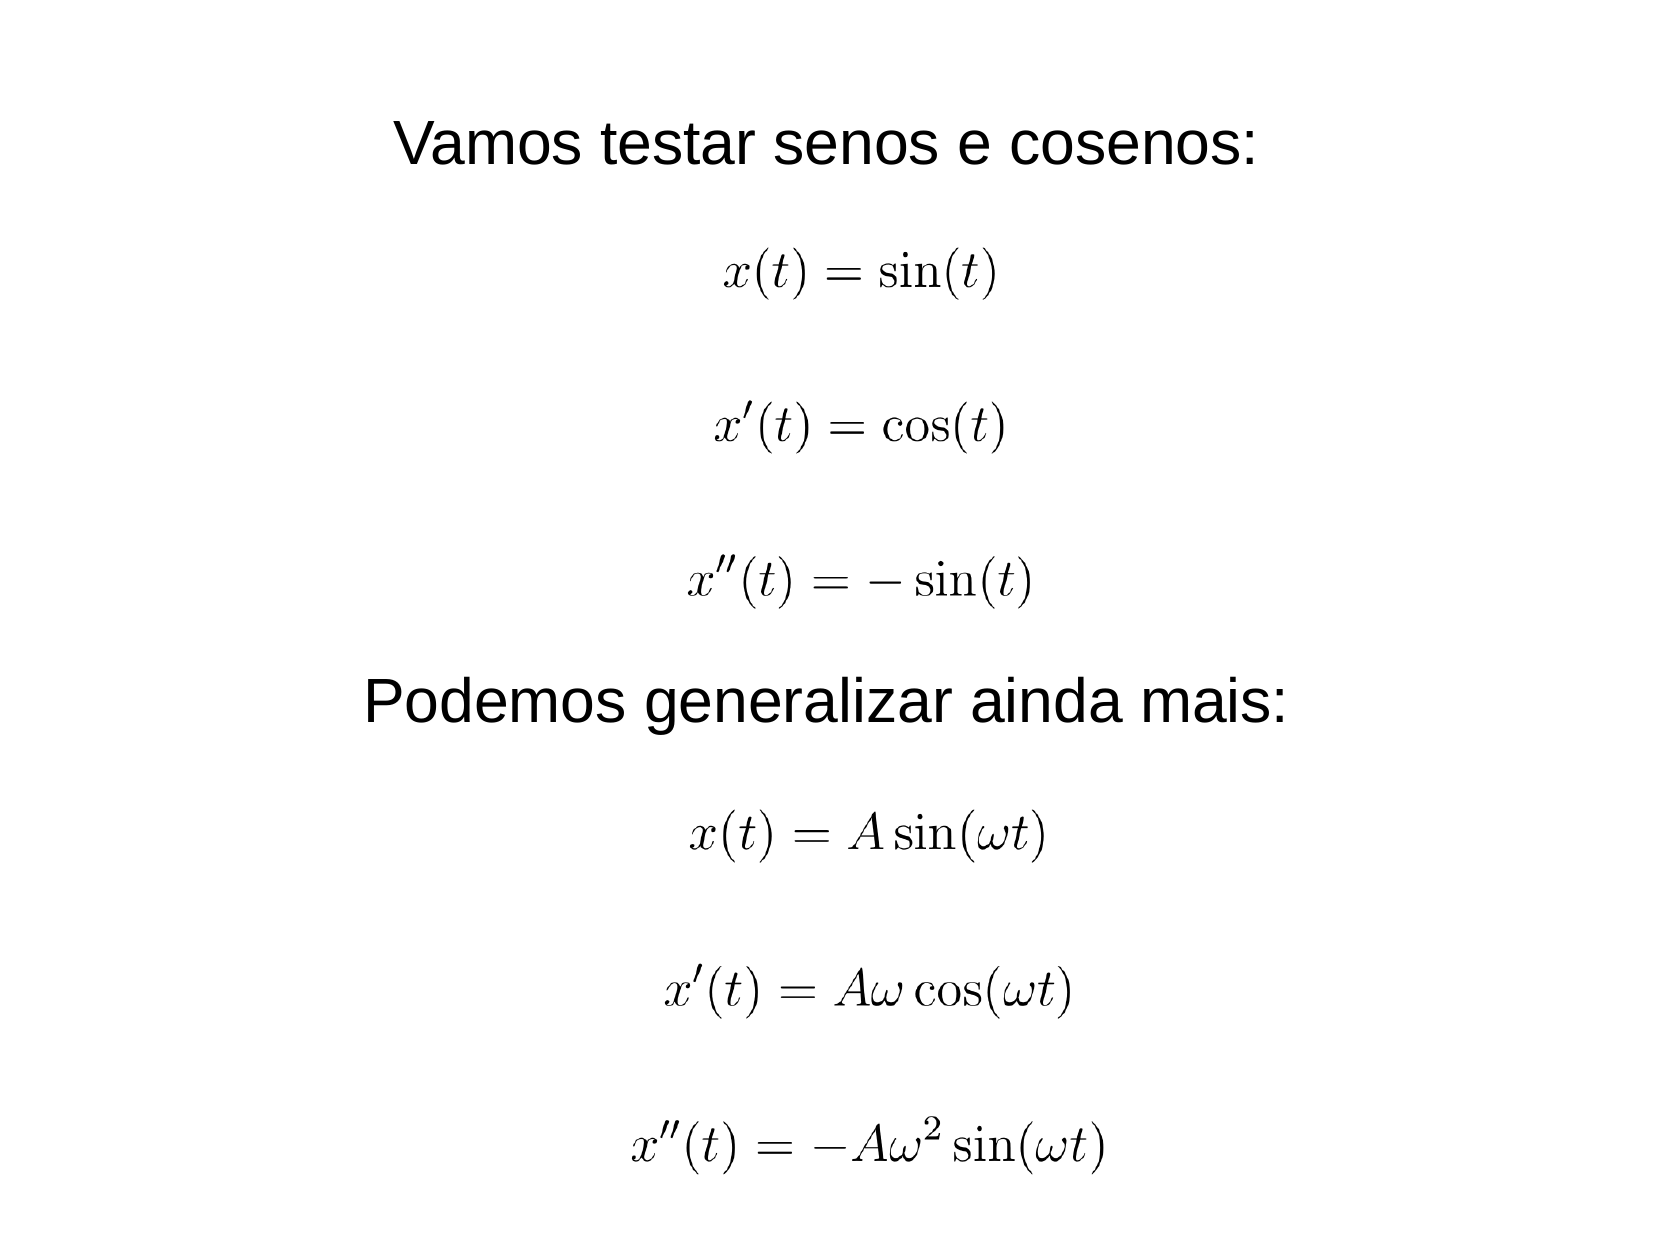

# Vamos testar senos e cosenos:
Podemos generalizar ainda mais: